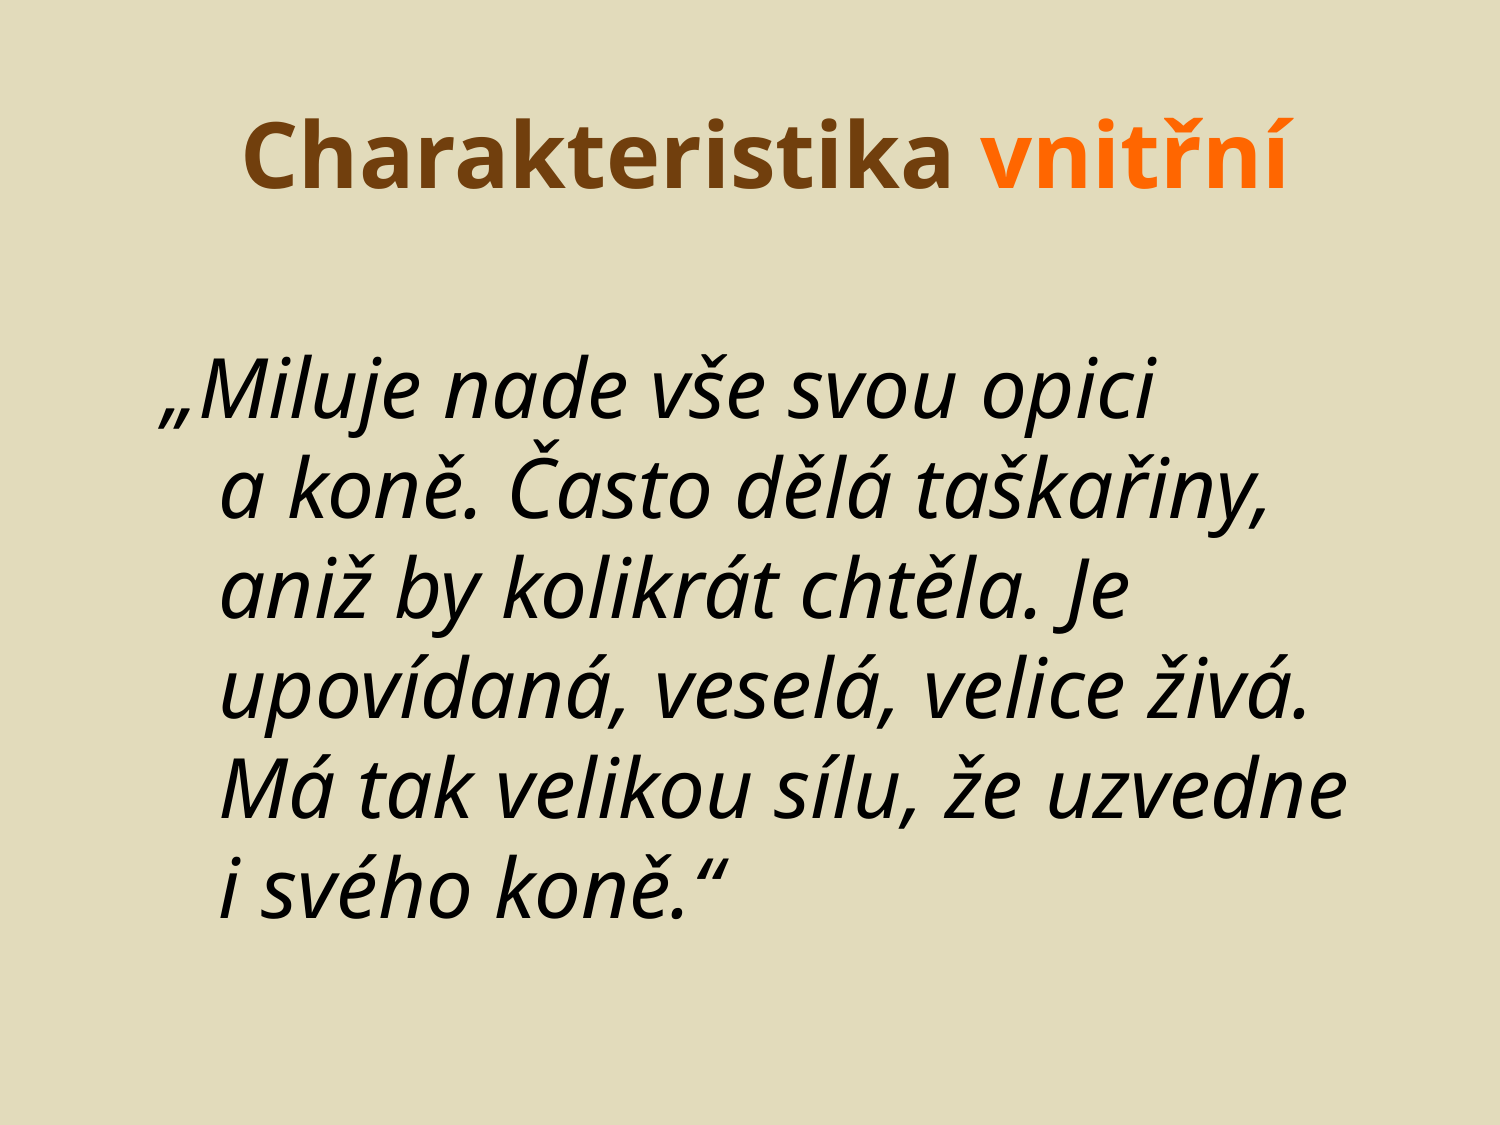

# Charakteristika vnitřní
„Miluje nade vše svou opici
a koně. Často dělá taškařiny, aniž by kolikrát chtěla. Je upovídaná, veselá, velice živá. Má tak velikou sílu, že uzvedne i svého koně.“